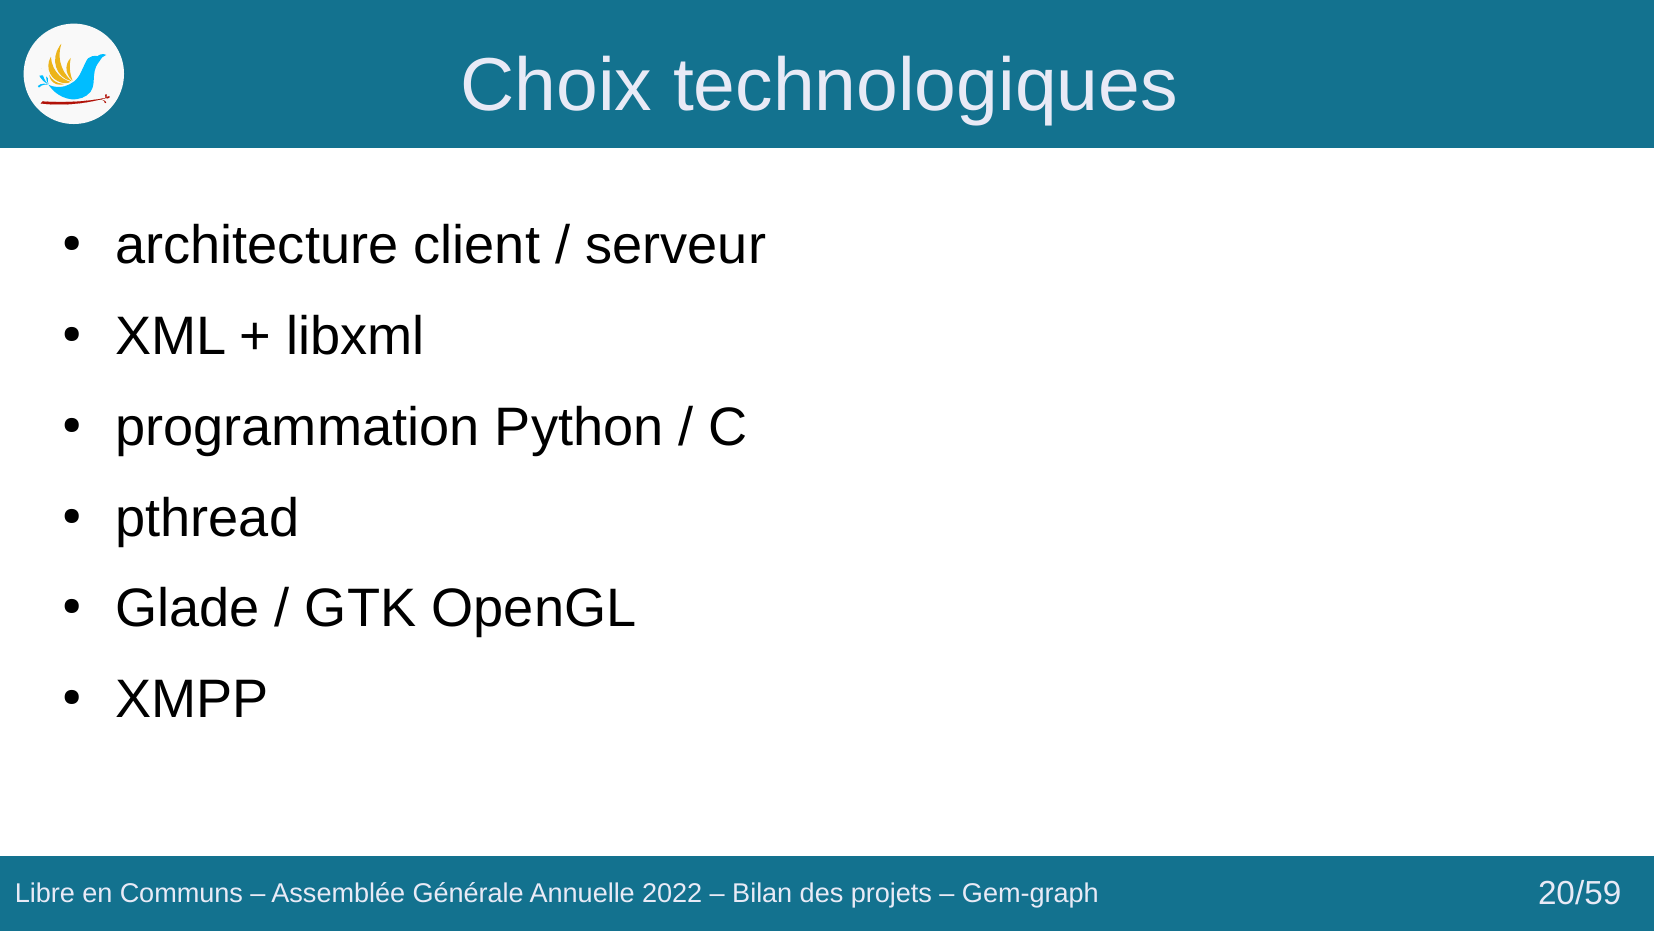

Choix technologiques
architecture client / serveur
XML + libxml
programmation Python / C
pthread
Glade / GTK OpenGL
XMPP
Libre en Communs – Assemblée Générale Annuelle 2022 – Bilan des projets – Gem-graph